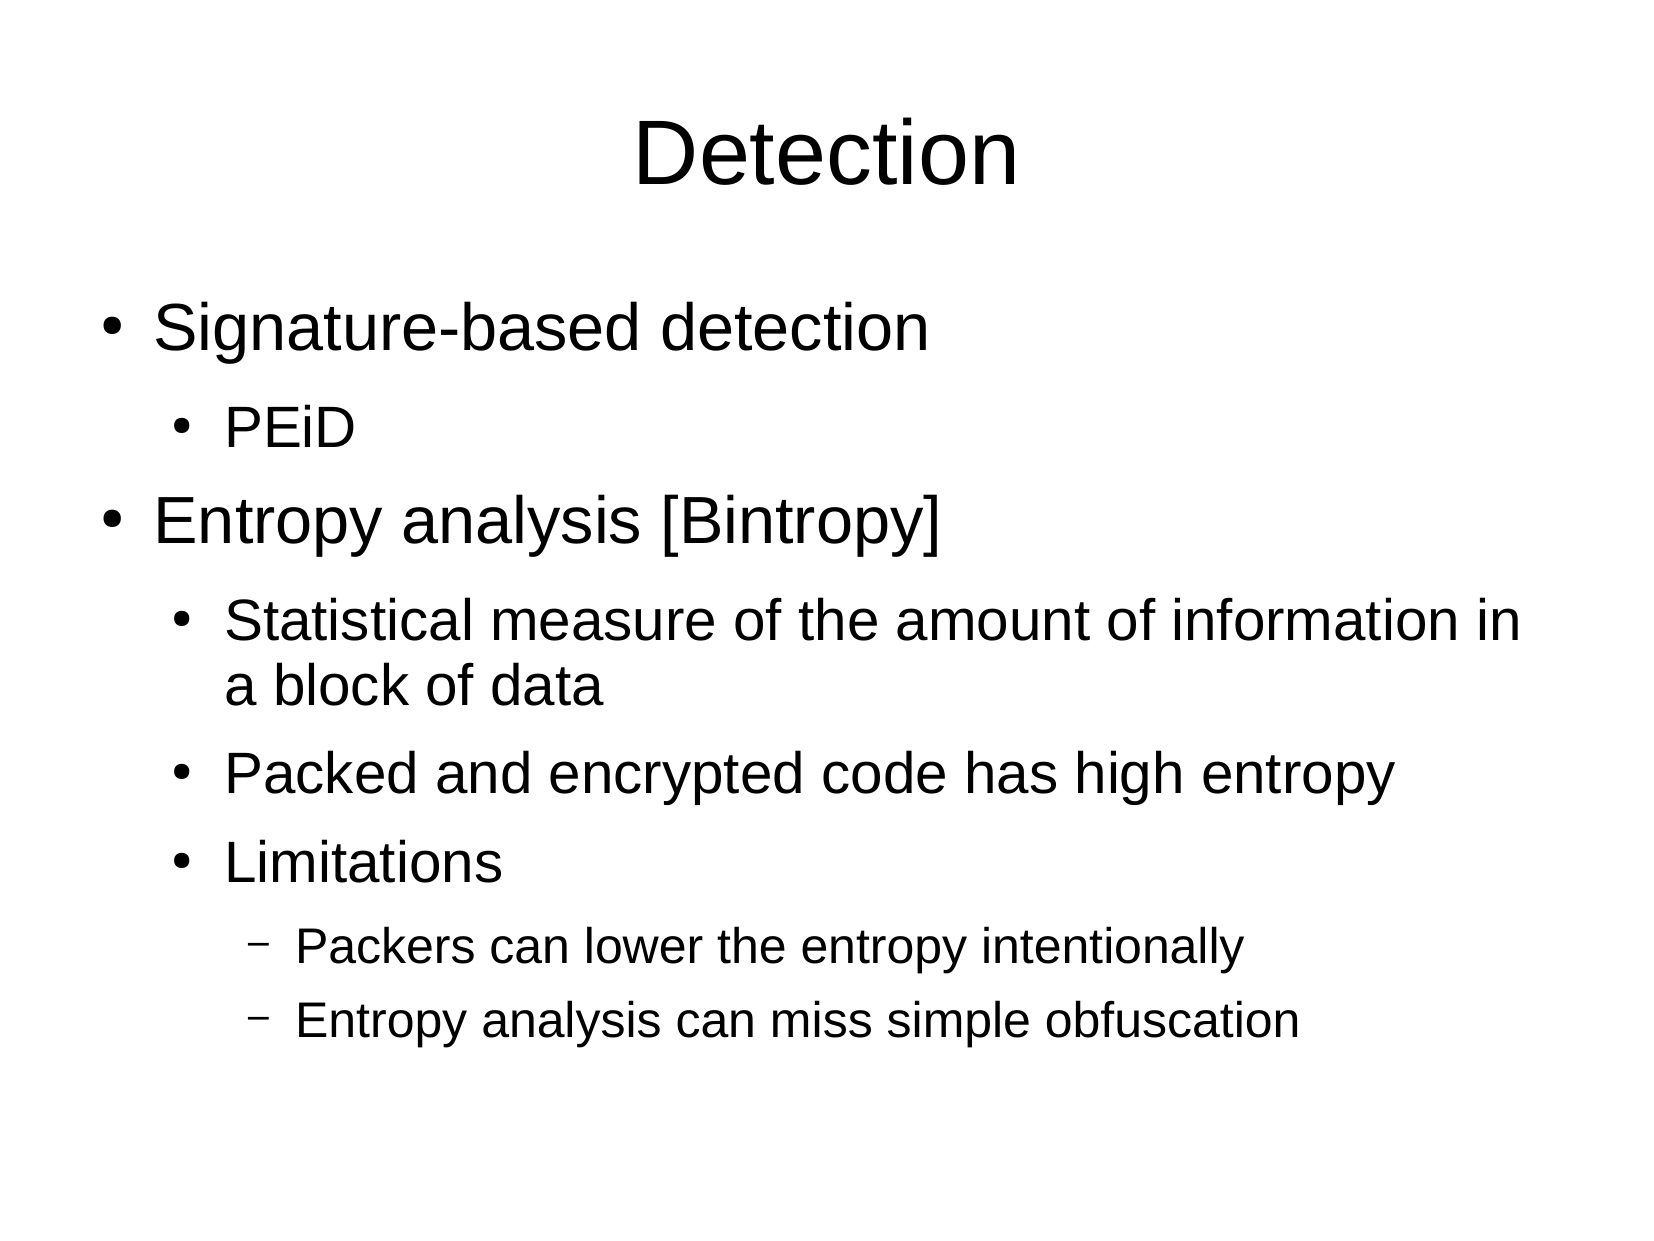

# Detection
Signature-based detection
PEiD
Entropy analysis [Bintropy]
Statistical measure of the amount of information in a block of data
Packed and encrypted code has high entropy
Limitations
Packers can lower the entropy intentionally
Entropy analysis can miss simple obfuscation